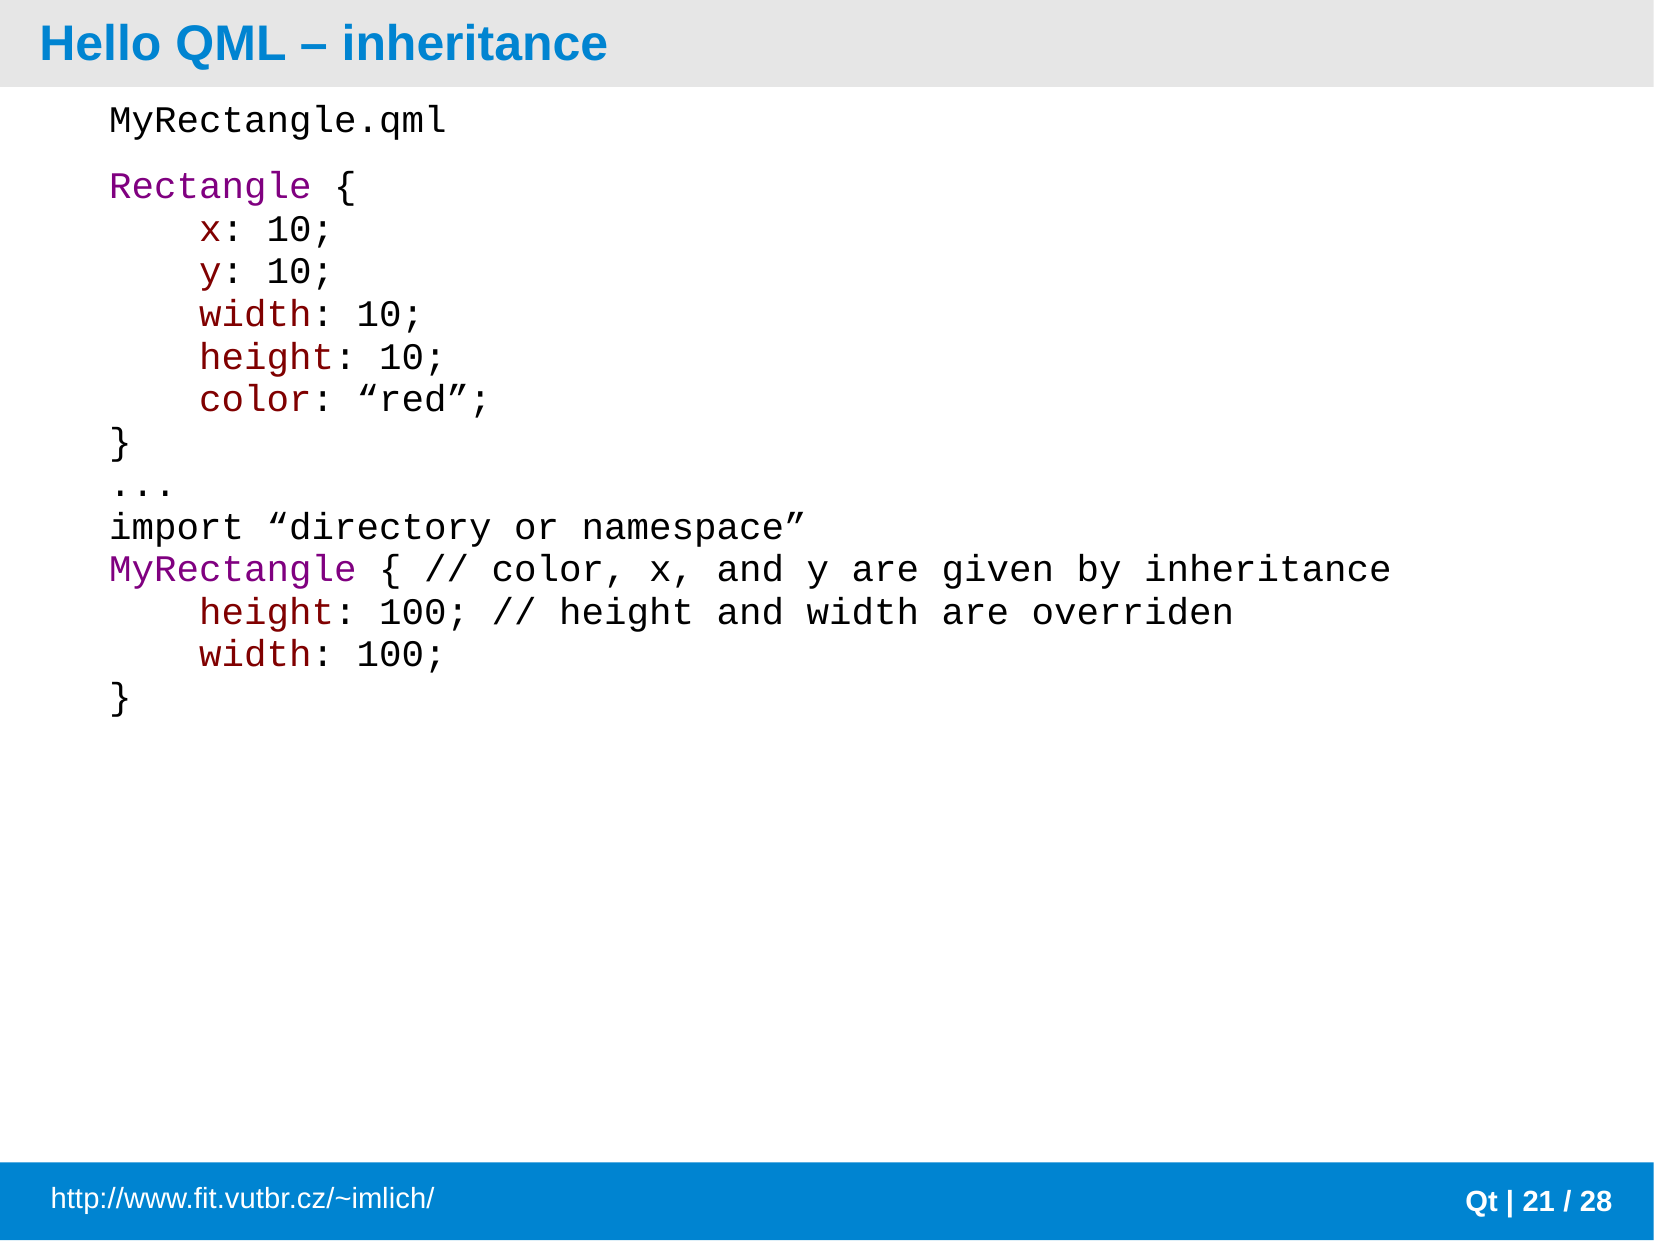

# Hello QML – inheritance
MyRectangle.qml
Rectangle {
 x: 10;
 y: 10;
 width: 10;
 height: 10;
 color: “red”;
}
...
import “directory or namespace”
MyRectangle { // color, x, and y are given by inheritance
 height: 100; // height and width are overriden
 width: 100;
}